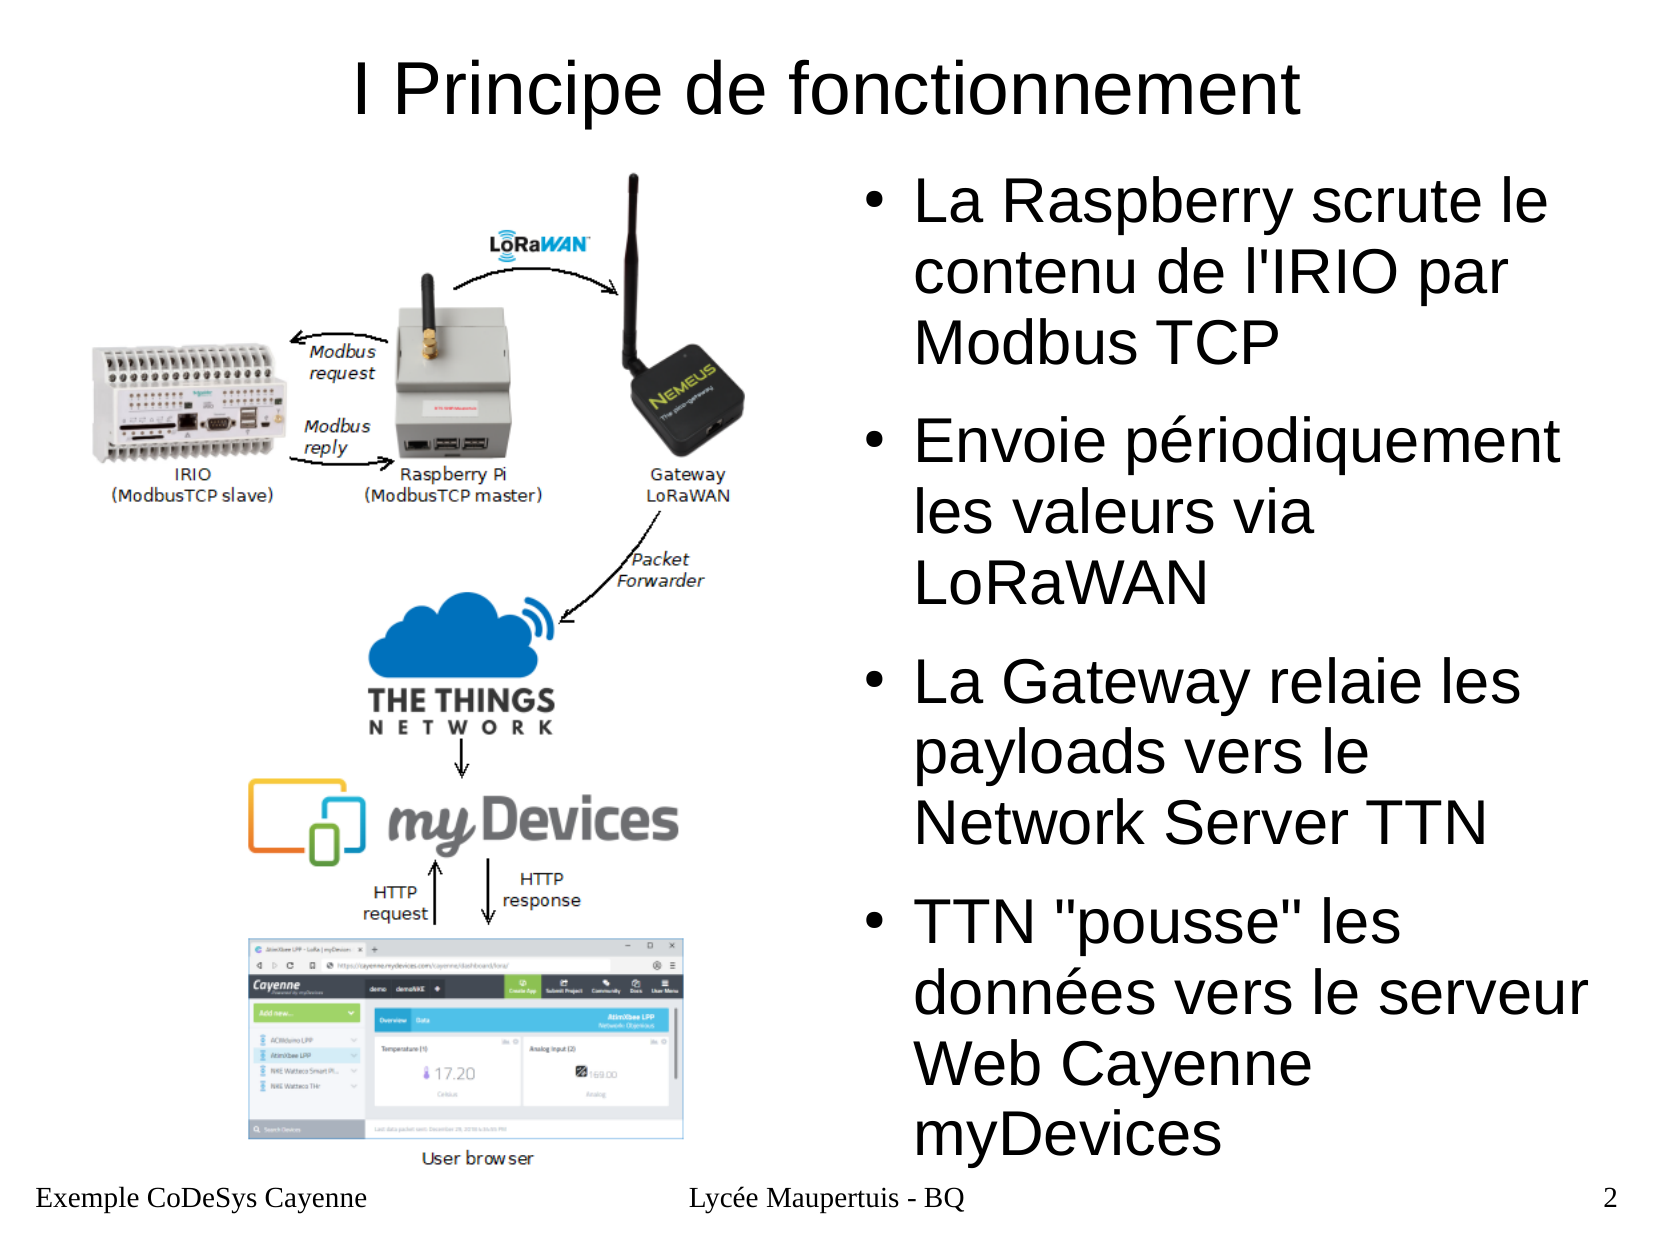

# I Principe de fonctionnement
La Raspberry scrute le contenu de l'IRIO par Modbus TCP
Envoie périodiquement les valeurs via LoRaWAN
La Gateway relaie les payloads vers le Network Server TTN
TTN "pousse" les données vers le serveur Web Cayenne myDevices
Exemple CoDeSys Cayenne
Lycée Maupertuis - BQ
2